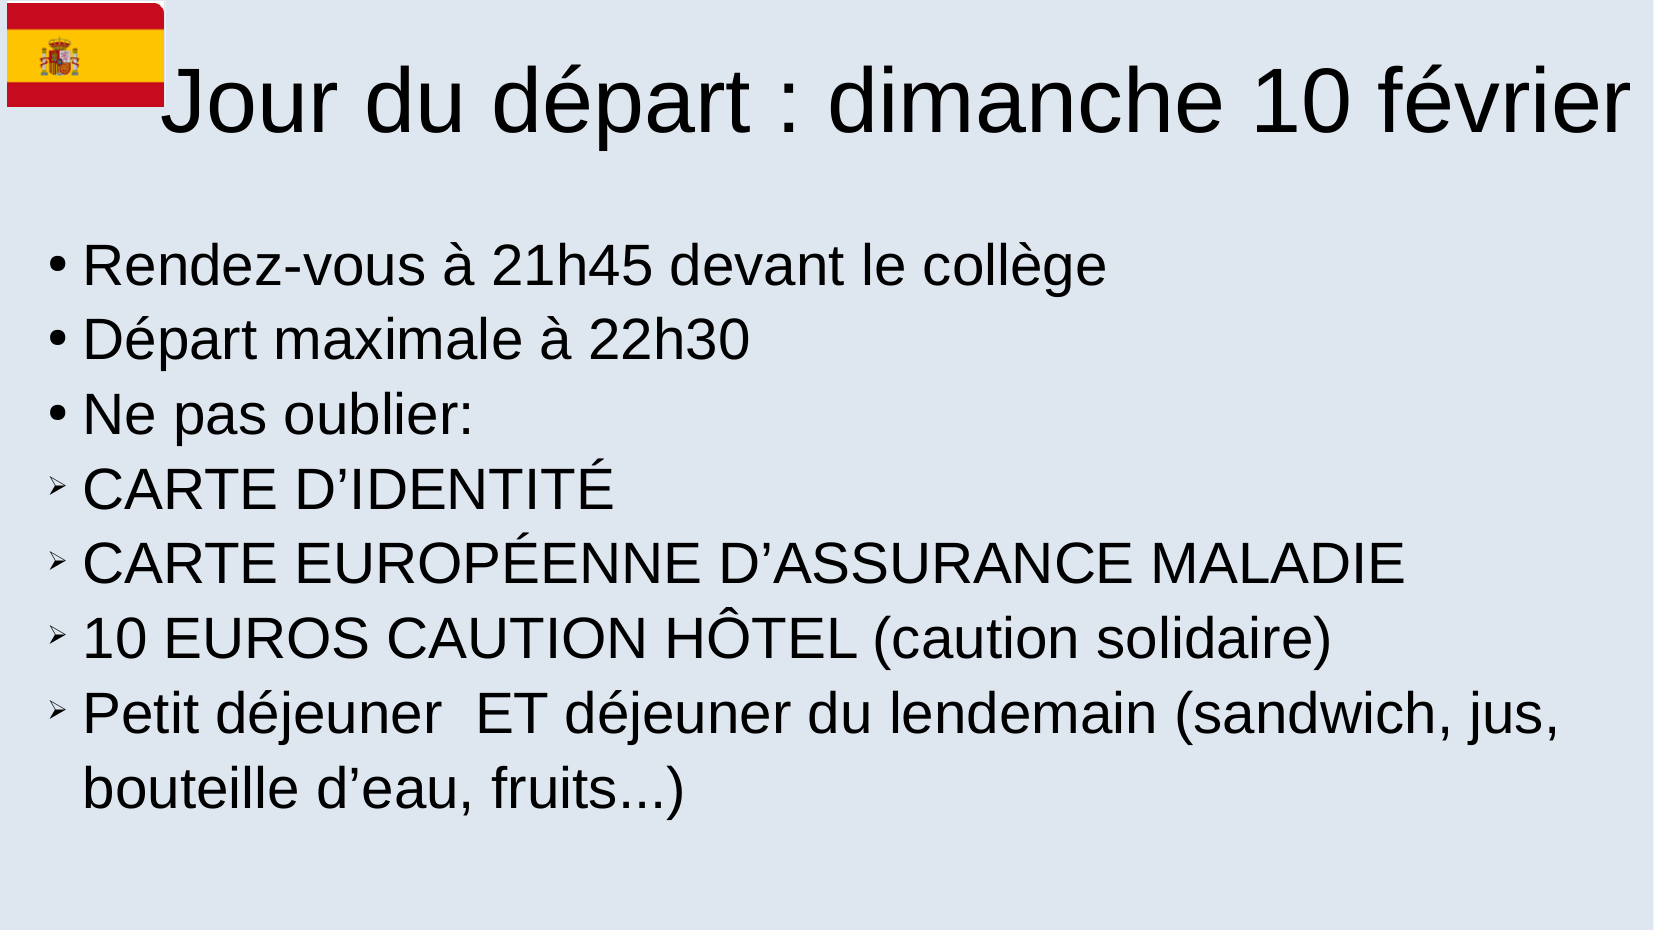

# Jour du départ : dimanche 10 février
Rendez-vous à 21h45 devant le collège
Départ maximale à 22h30
Ne pas oublier:
CARTE D’IDENTITÉ
CARTE EUROPÉENNE D’ASSURANCE MALADIE
10 EUROS CAUTION HÔTEL (caution solidaire)
Petit déjeuner ET déjeuner du lendemain (sandwich, jus, bouteille d’eau, fruits...)